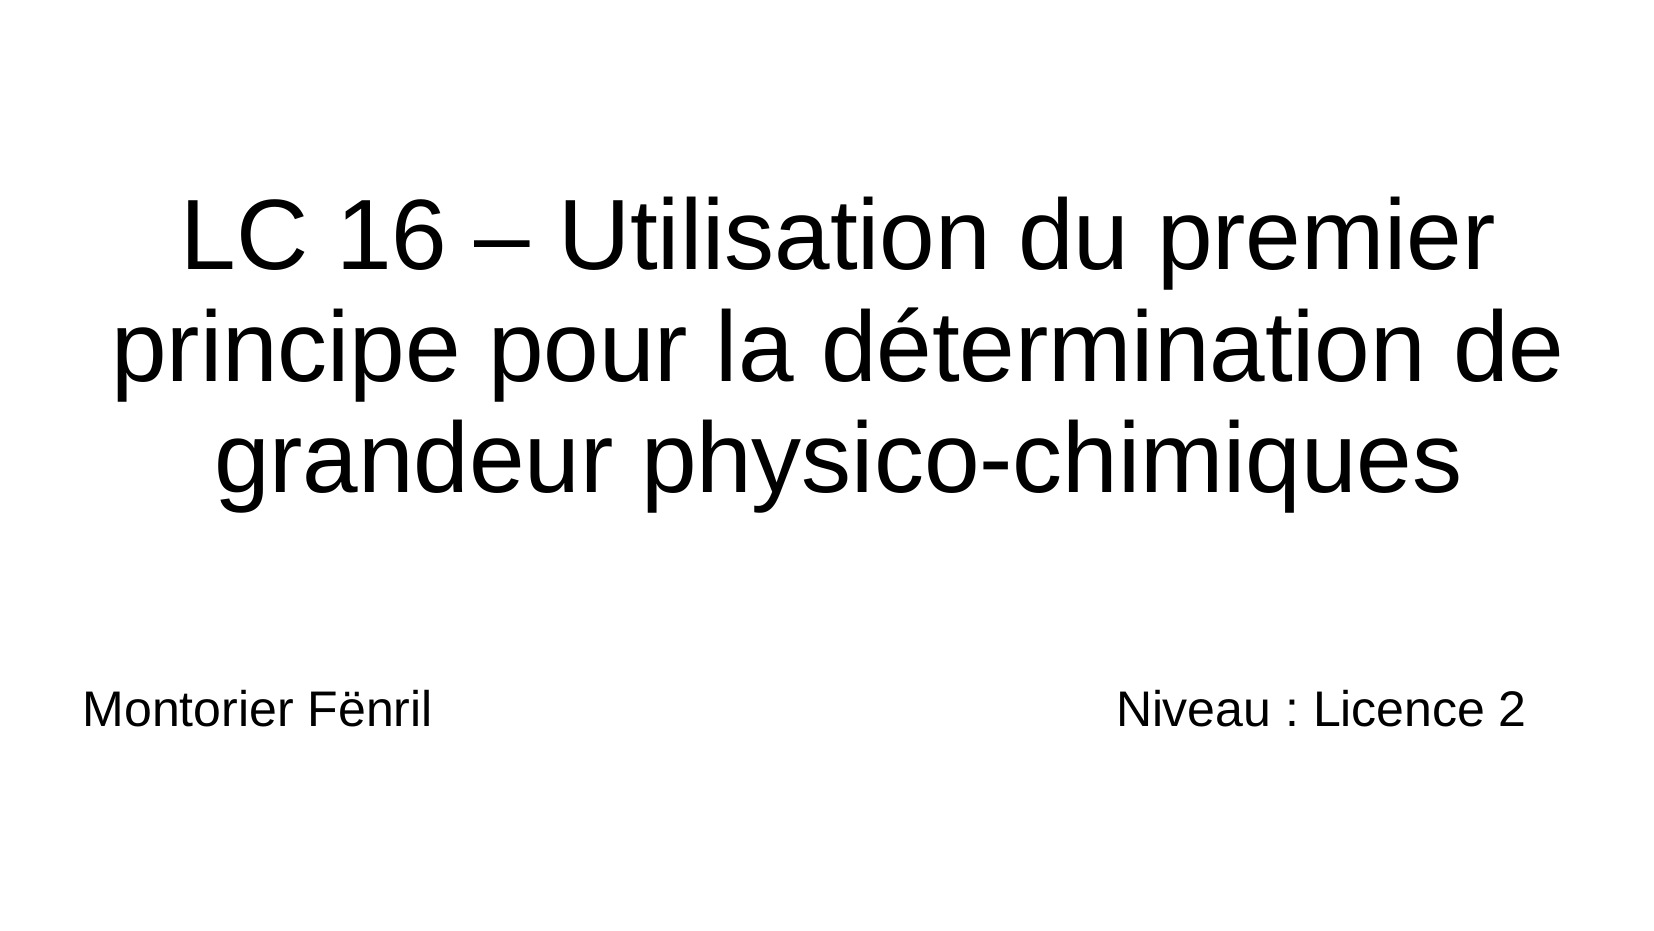

# LC 16 – Utilisation du premier principe pour la détermination de grandeur physico-chimiques
Montorier Fënril										Niveau : Licence 2